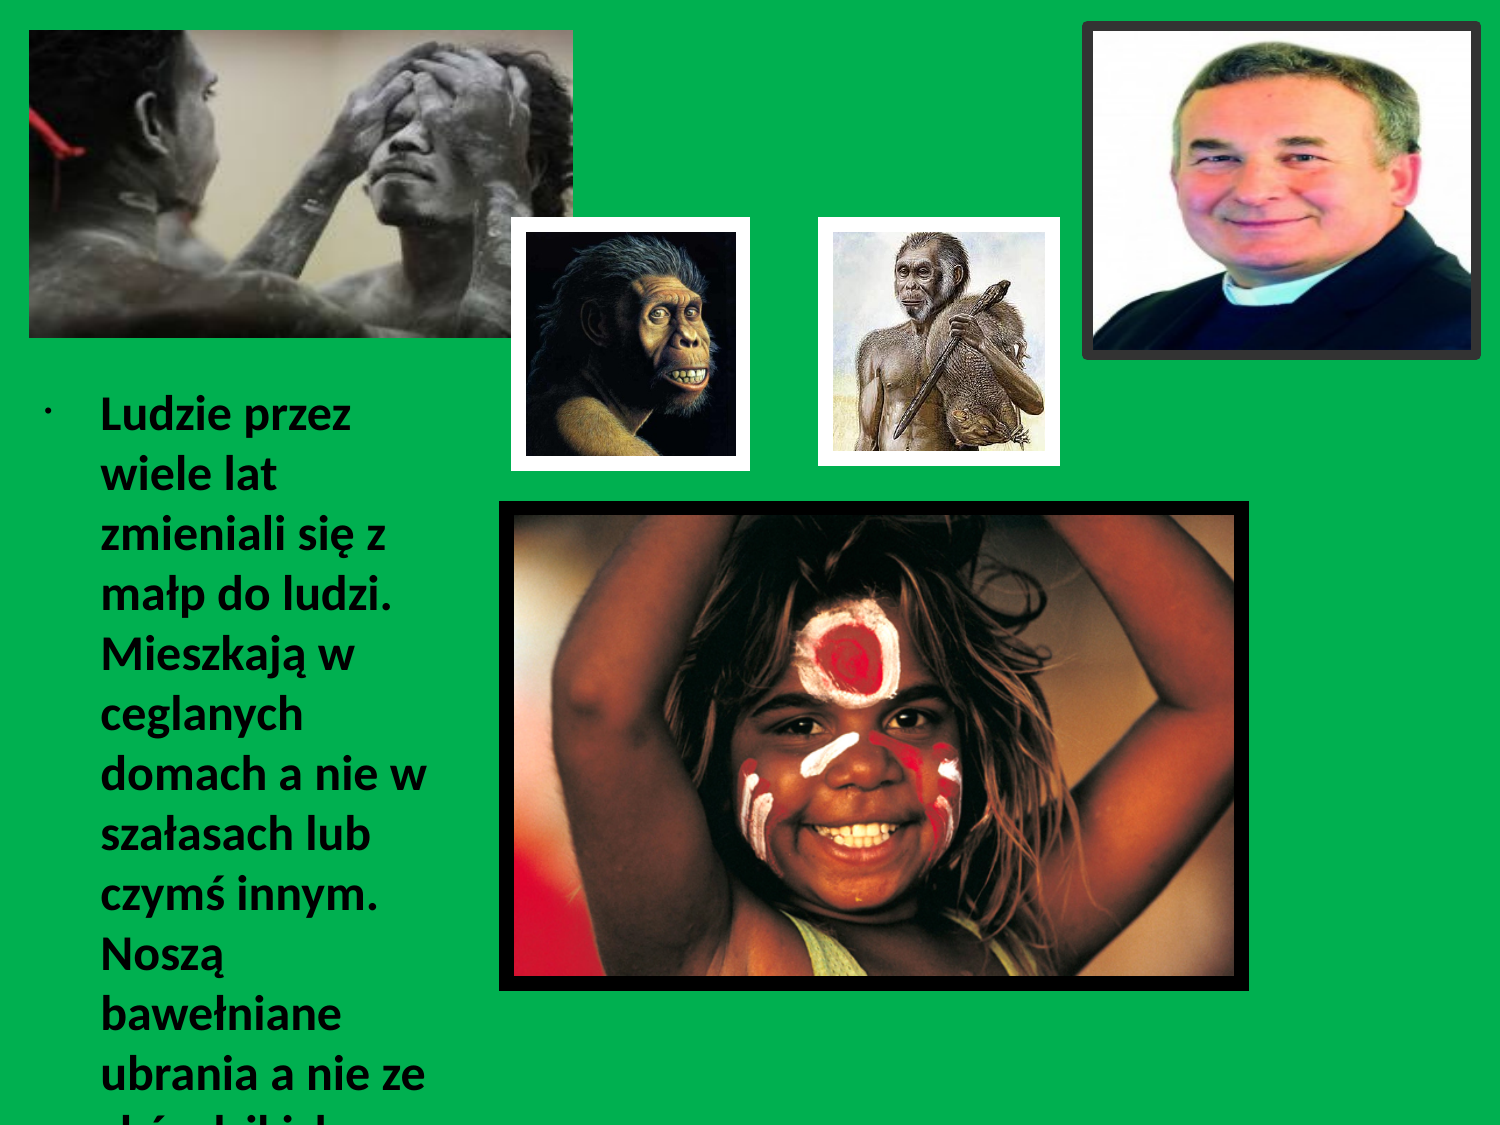

# Ludzie przez wiele lat zmieniali się z małp do ludzi. Mieszkają w ceglanych domach a nie w szałasach lub czymś innym. Noszą bawełniane ubrania a nie ze skór dzikich zwierząt.